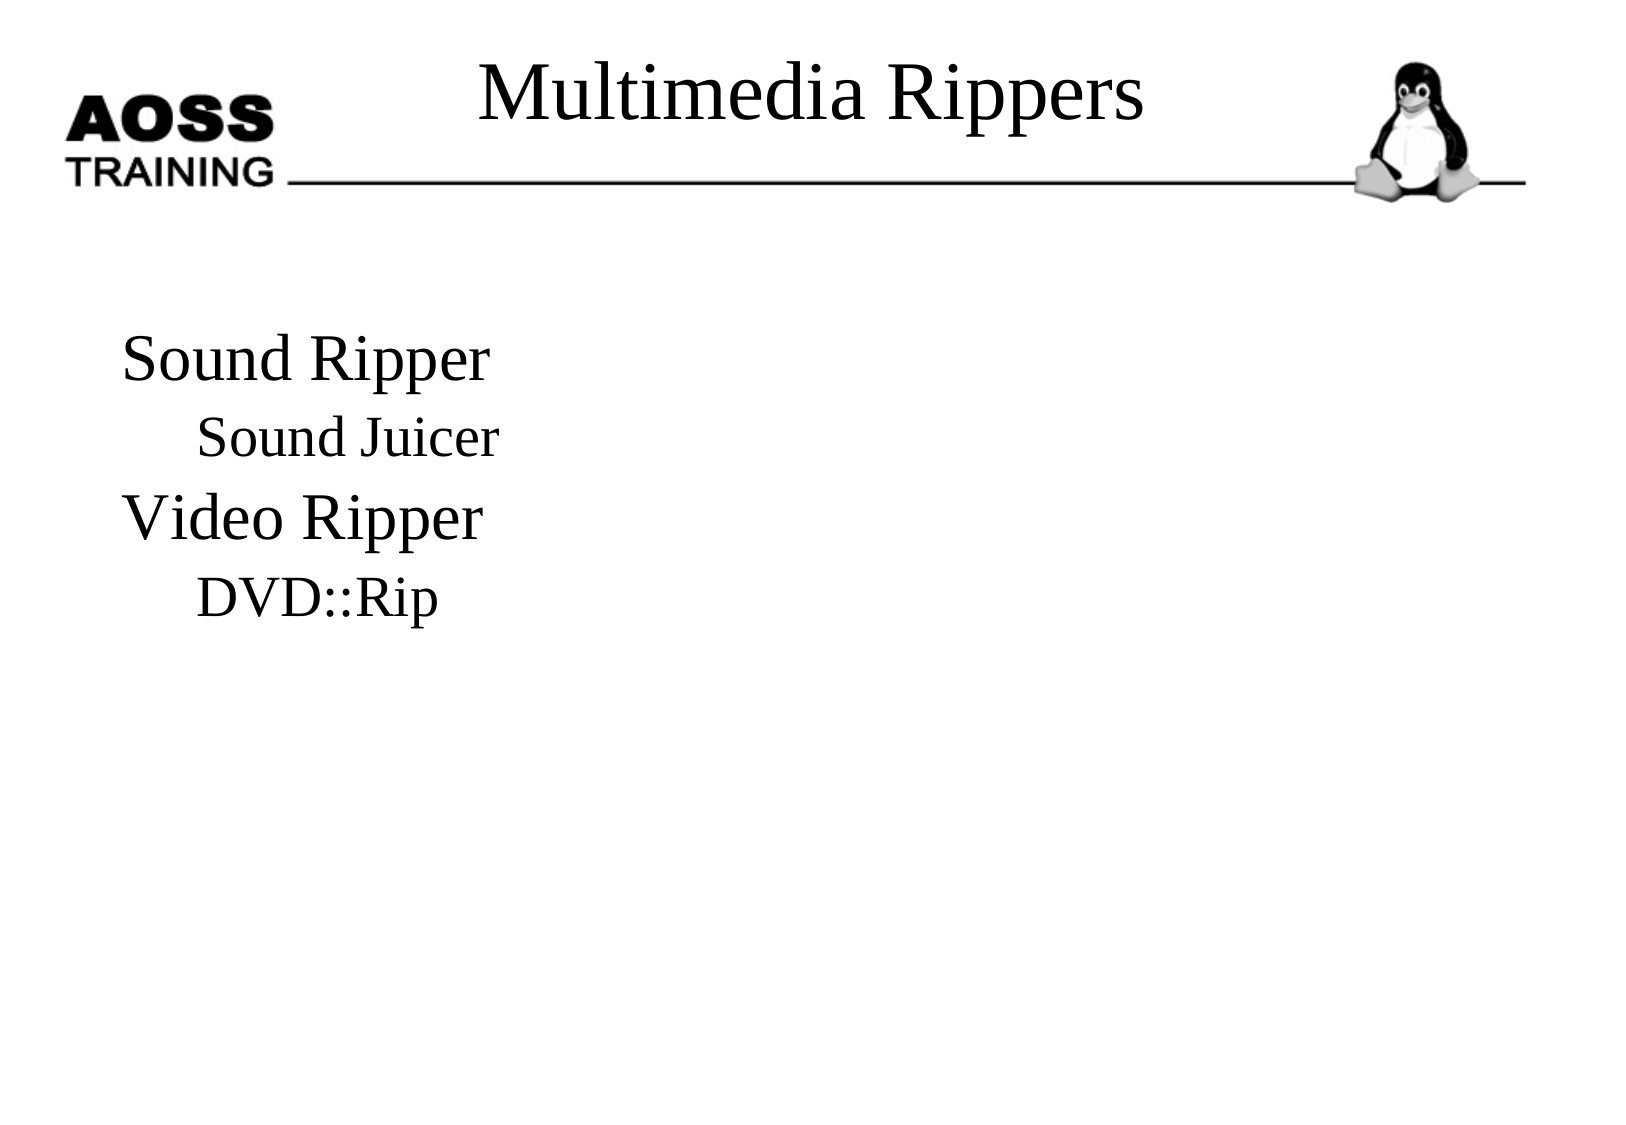

# Multimedia Rippers
Sound Ripper
Sound Juicer
Video Ripper
DVD::Rip